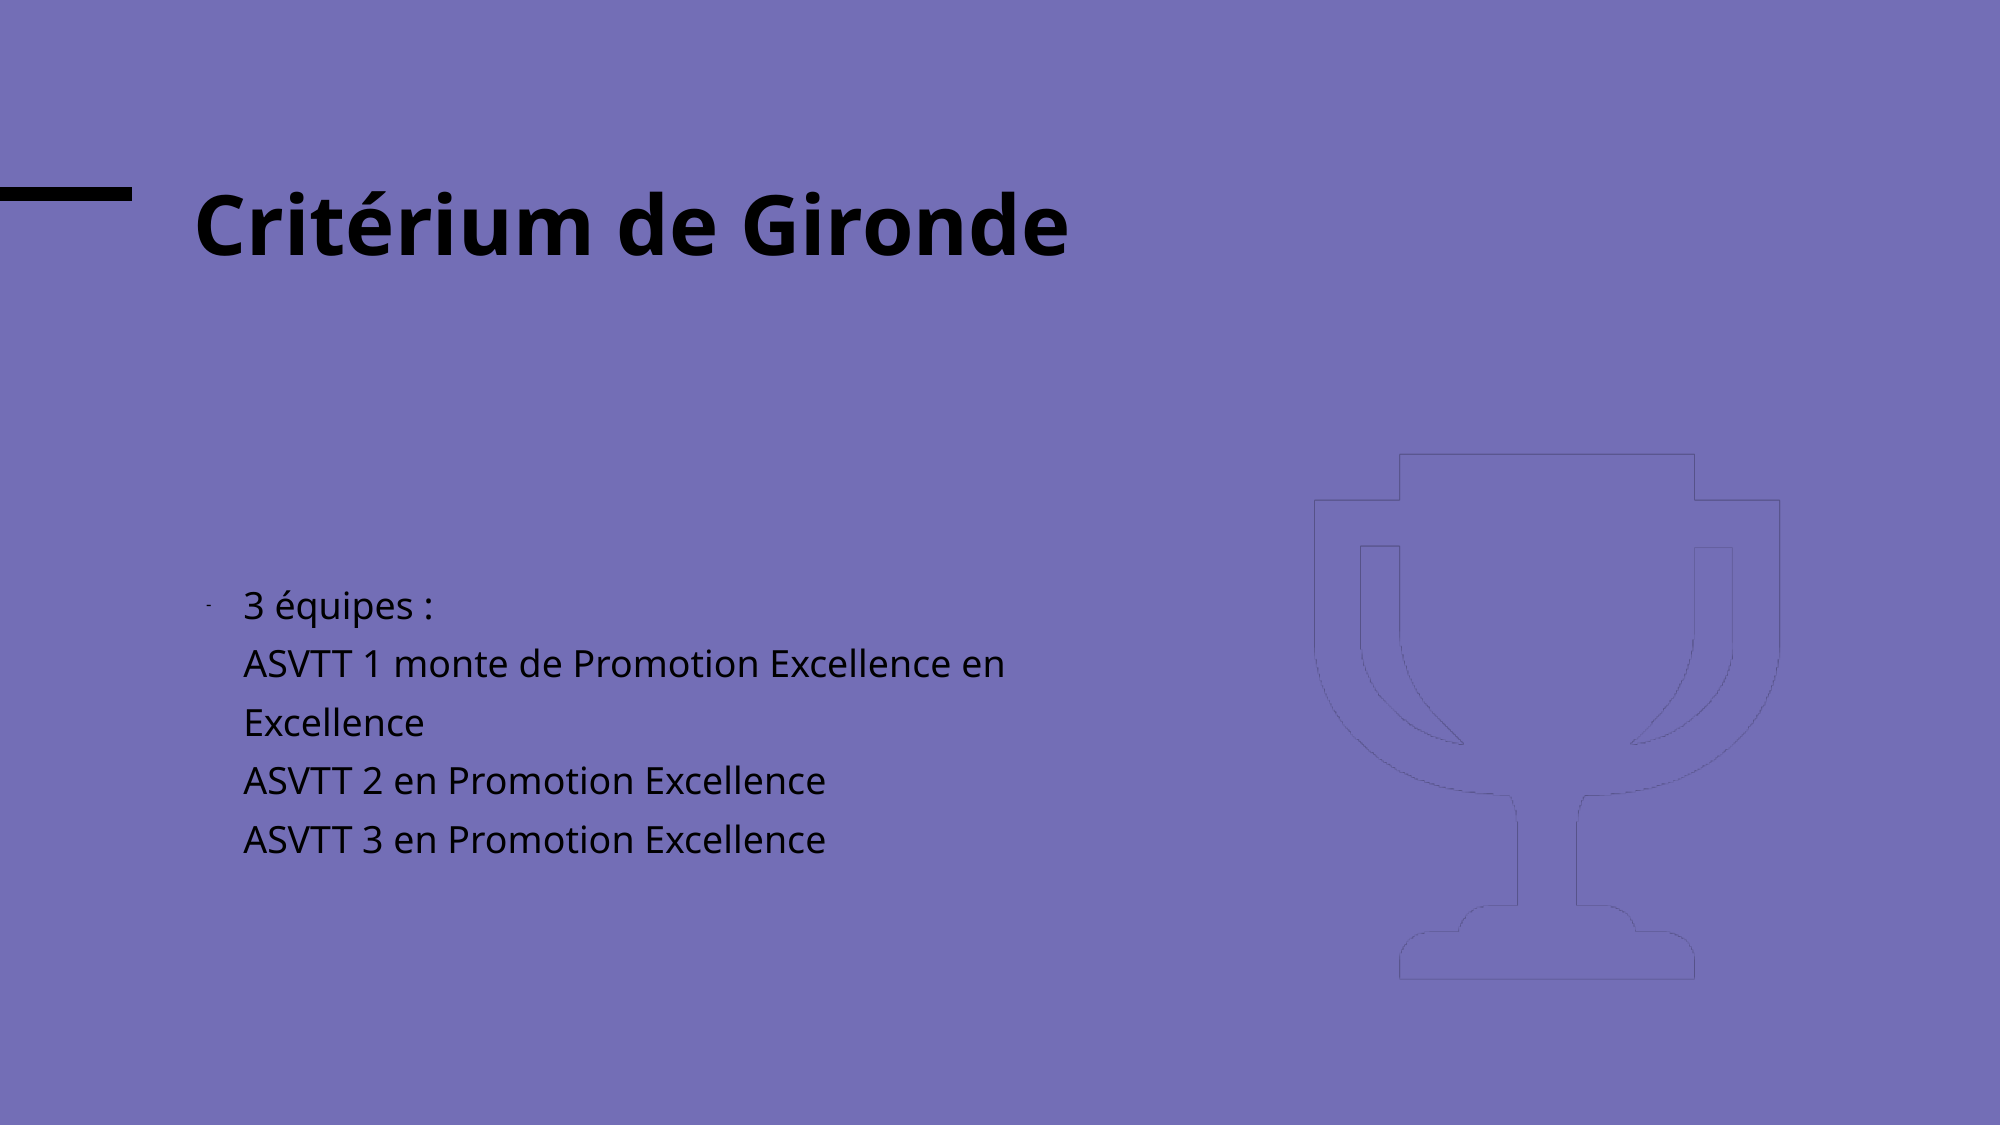

# Critérium de Gironde
3 équipes :
ASVTT 1 monte de Promotion Excellence en Excellence
ASVTT 2 en Promotion Excellence
ASVTT 3 en Promotion Excellence